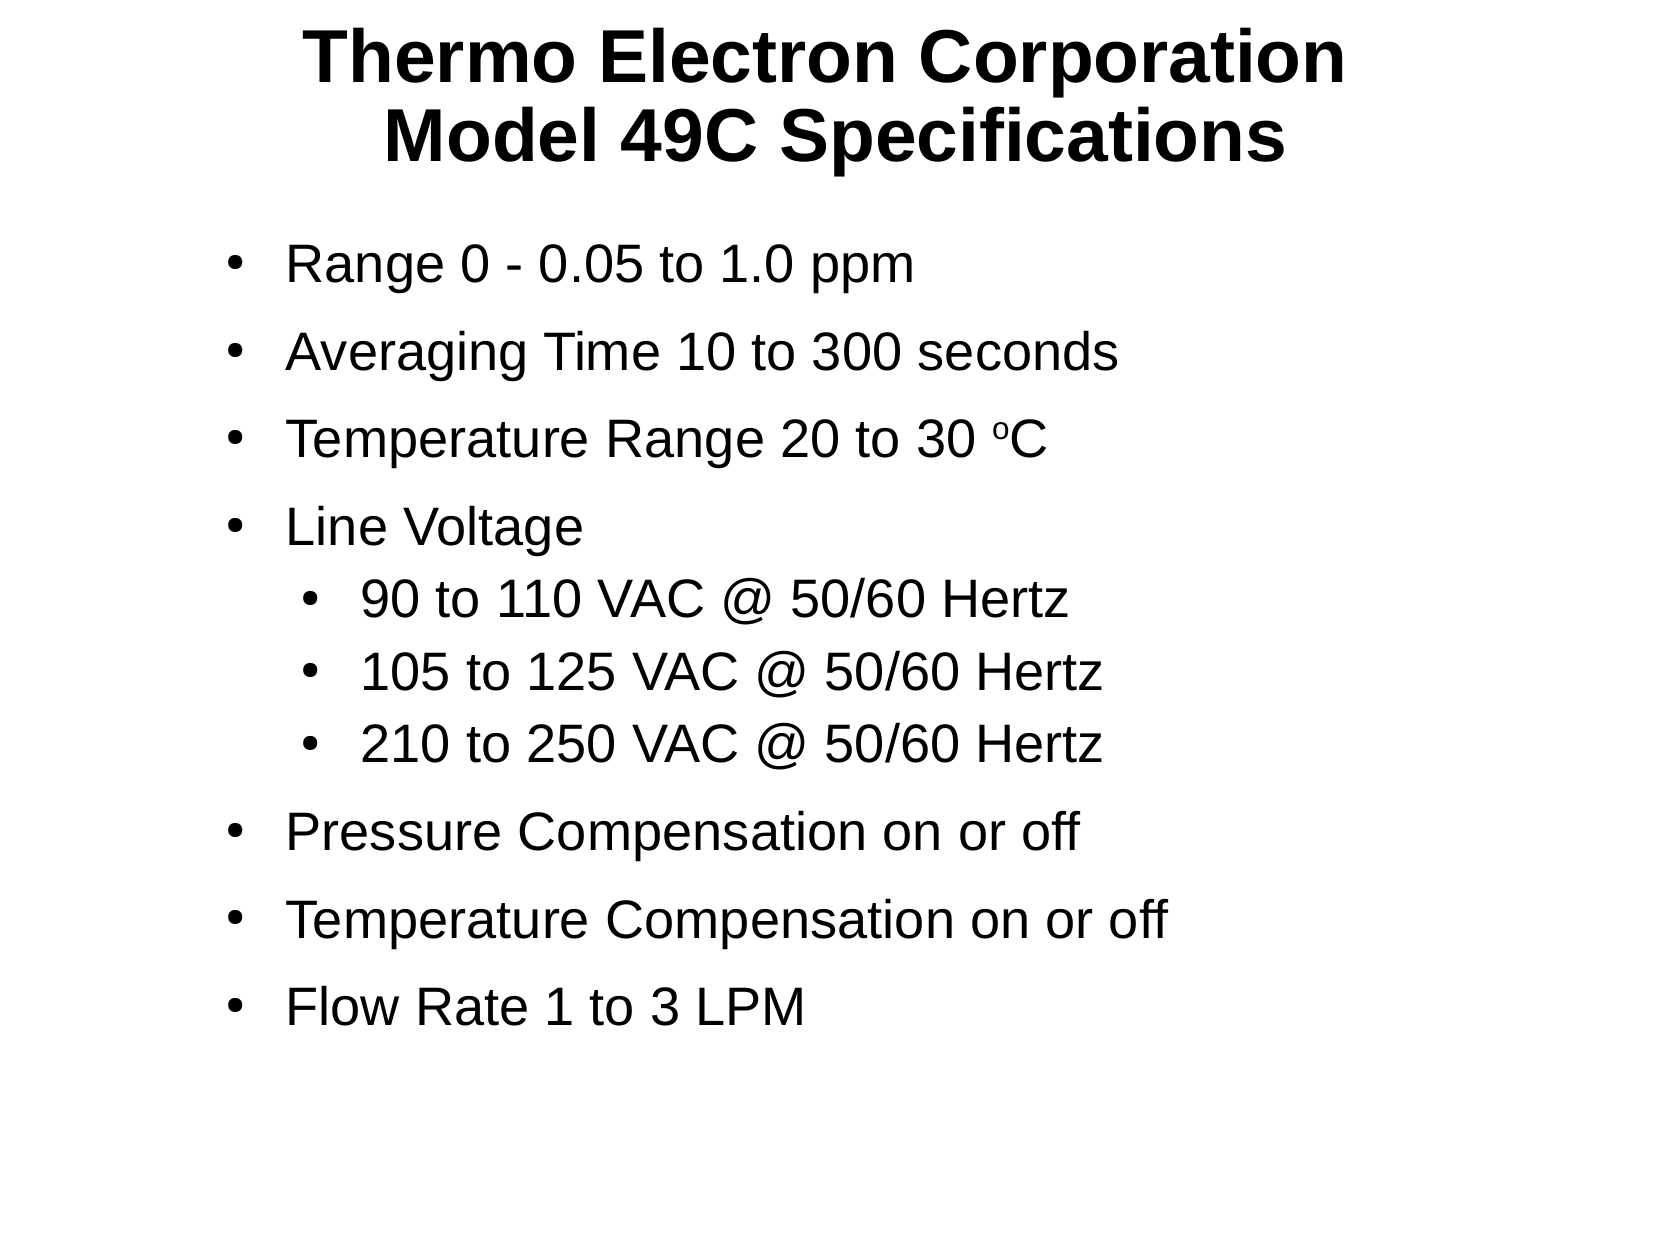

Thermo Electron Corporation
 Model 49C Specifications
Range 0 - 0.05 to 1.0 ppm
Averaging Time 10 to 300 seconds
Temperature Range 20 to 30 oC
Line Voltage
90 to 110 VAC @ 50/60 Hertz
105 to 125 VAC @ 50/60 Hertz
210 to 250 VAC @ 50/60 Hertz
Pressure Compensation on or off
Temperature Compensation on or off
Flow Rate 1 to 3 LPM